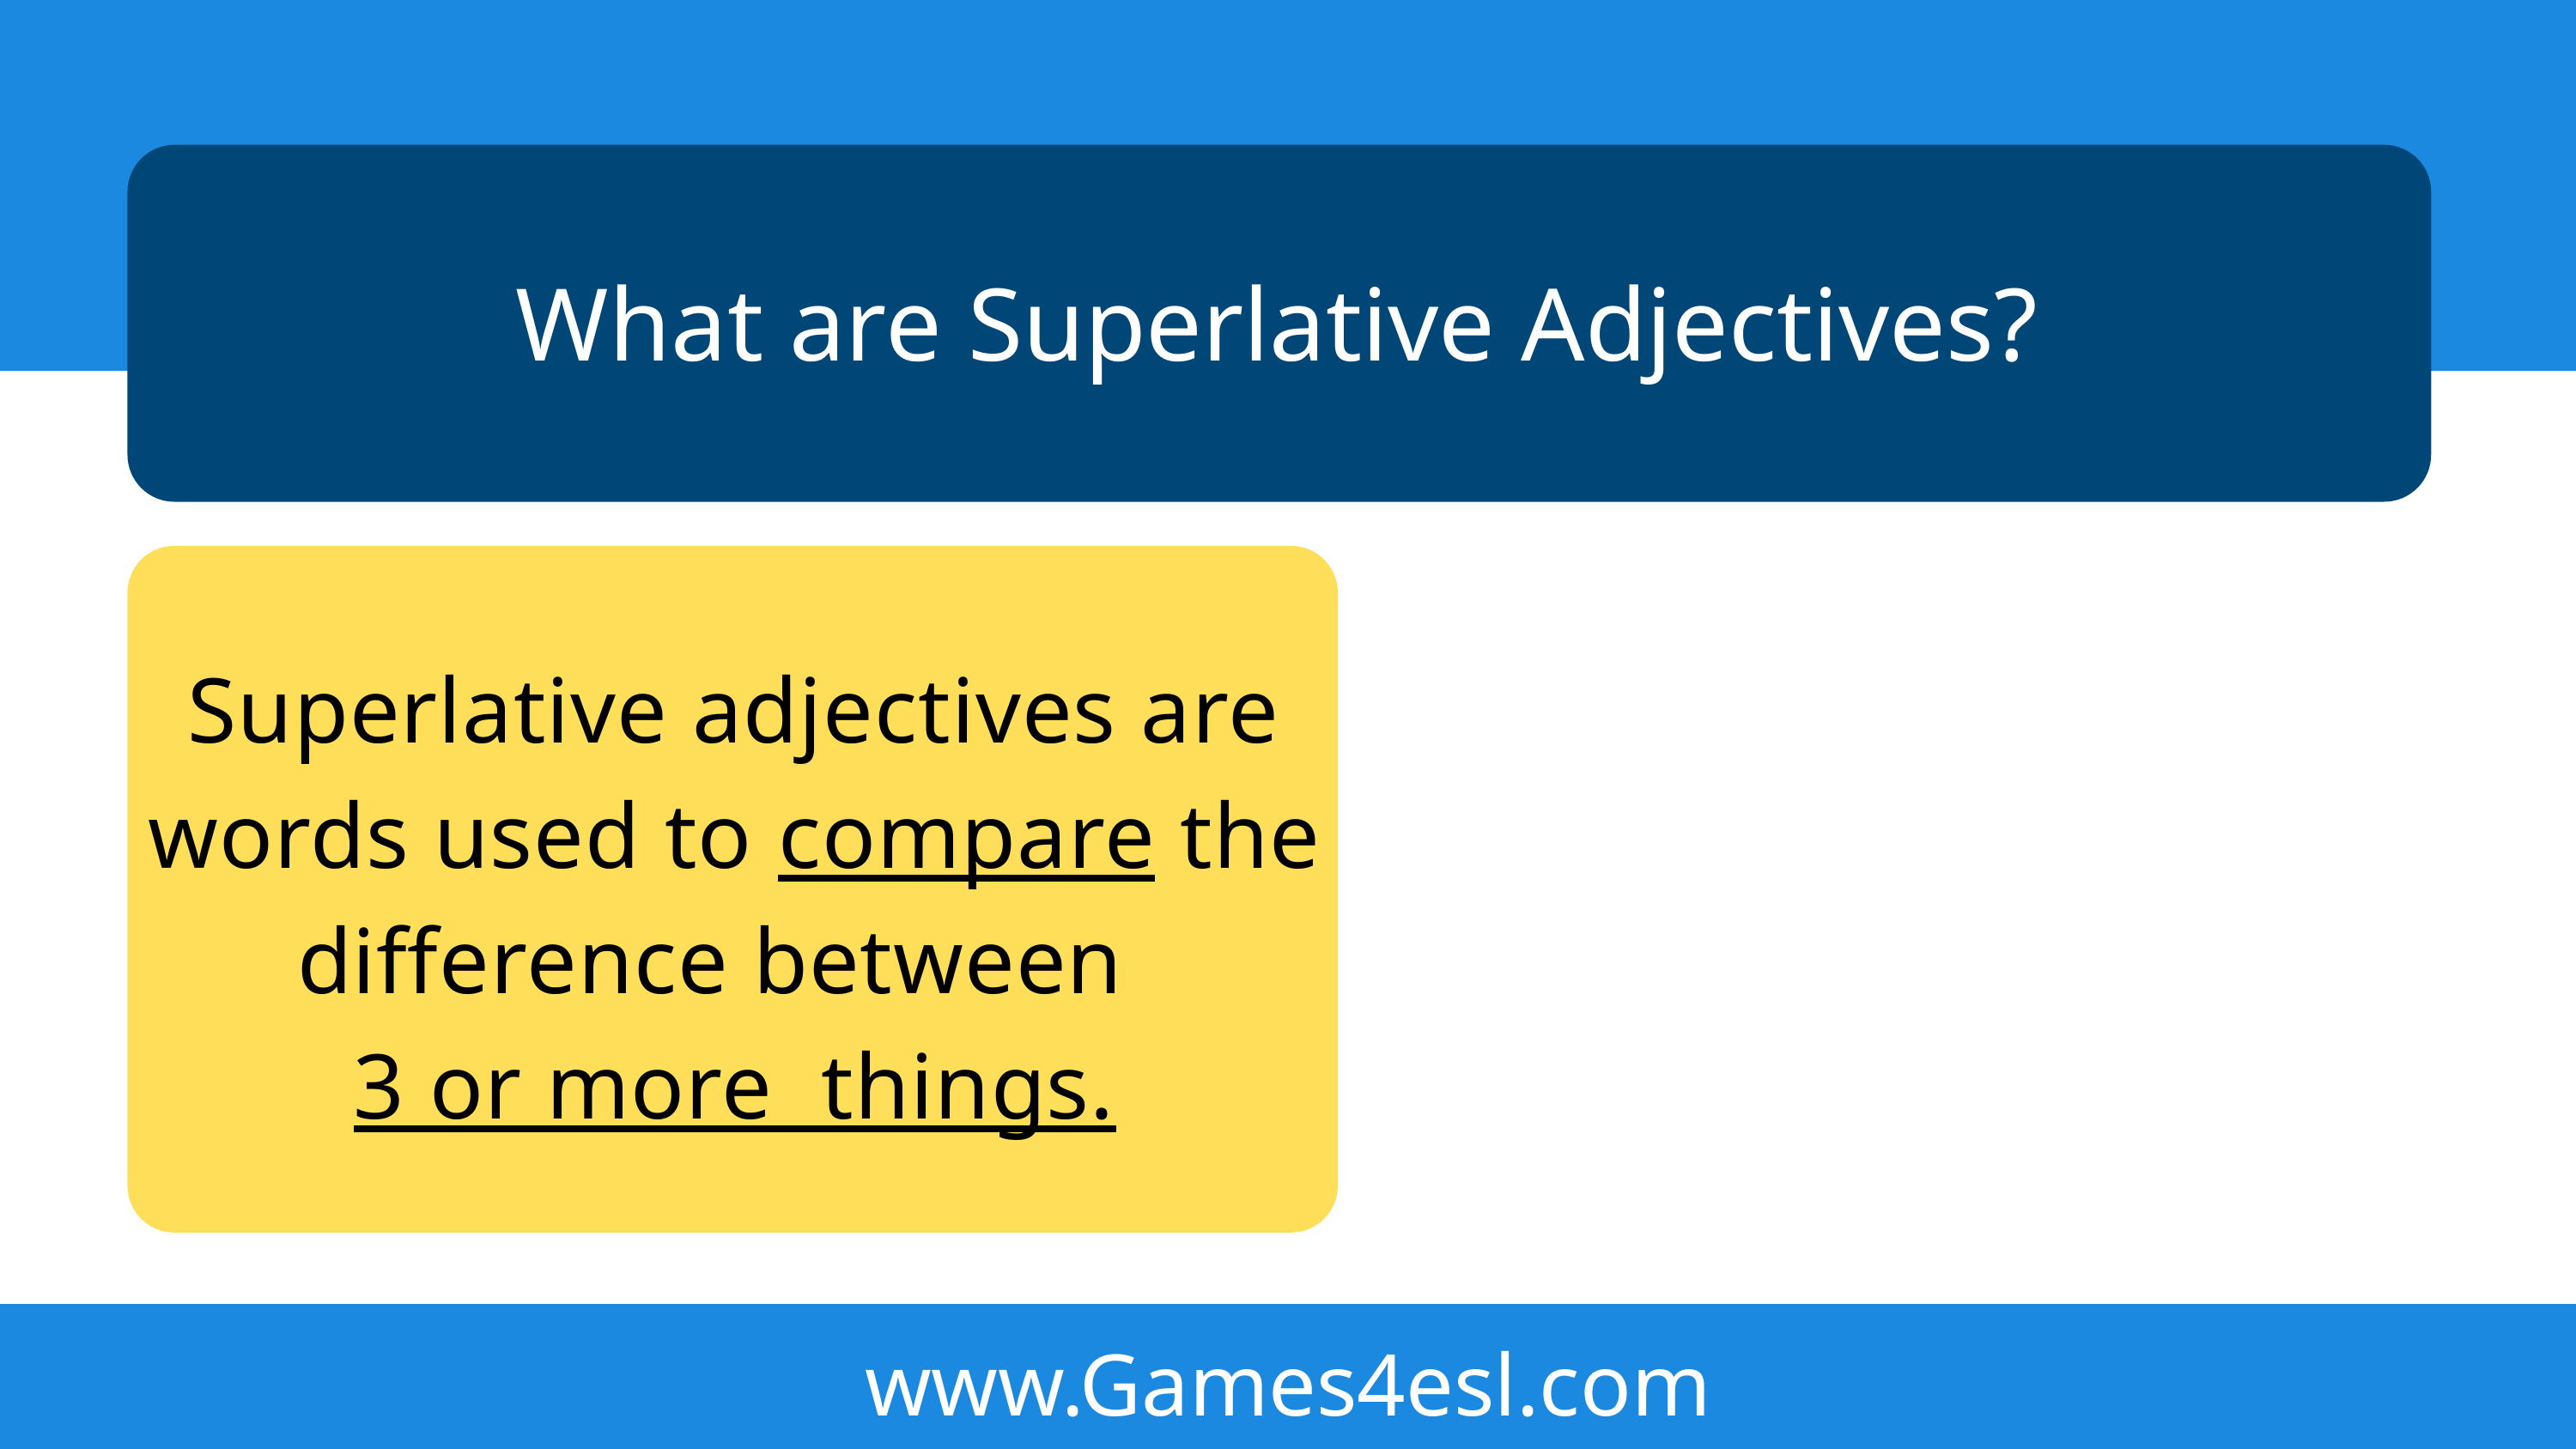

What are Superlative Adjectives?
Superlative adjectives are words used to compare the difference between
3 or more things.
www.Games4esl.com